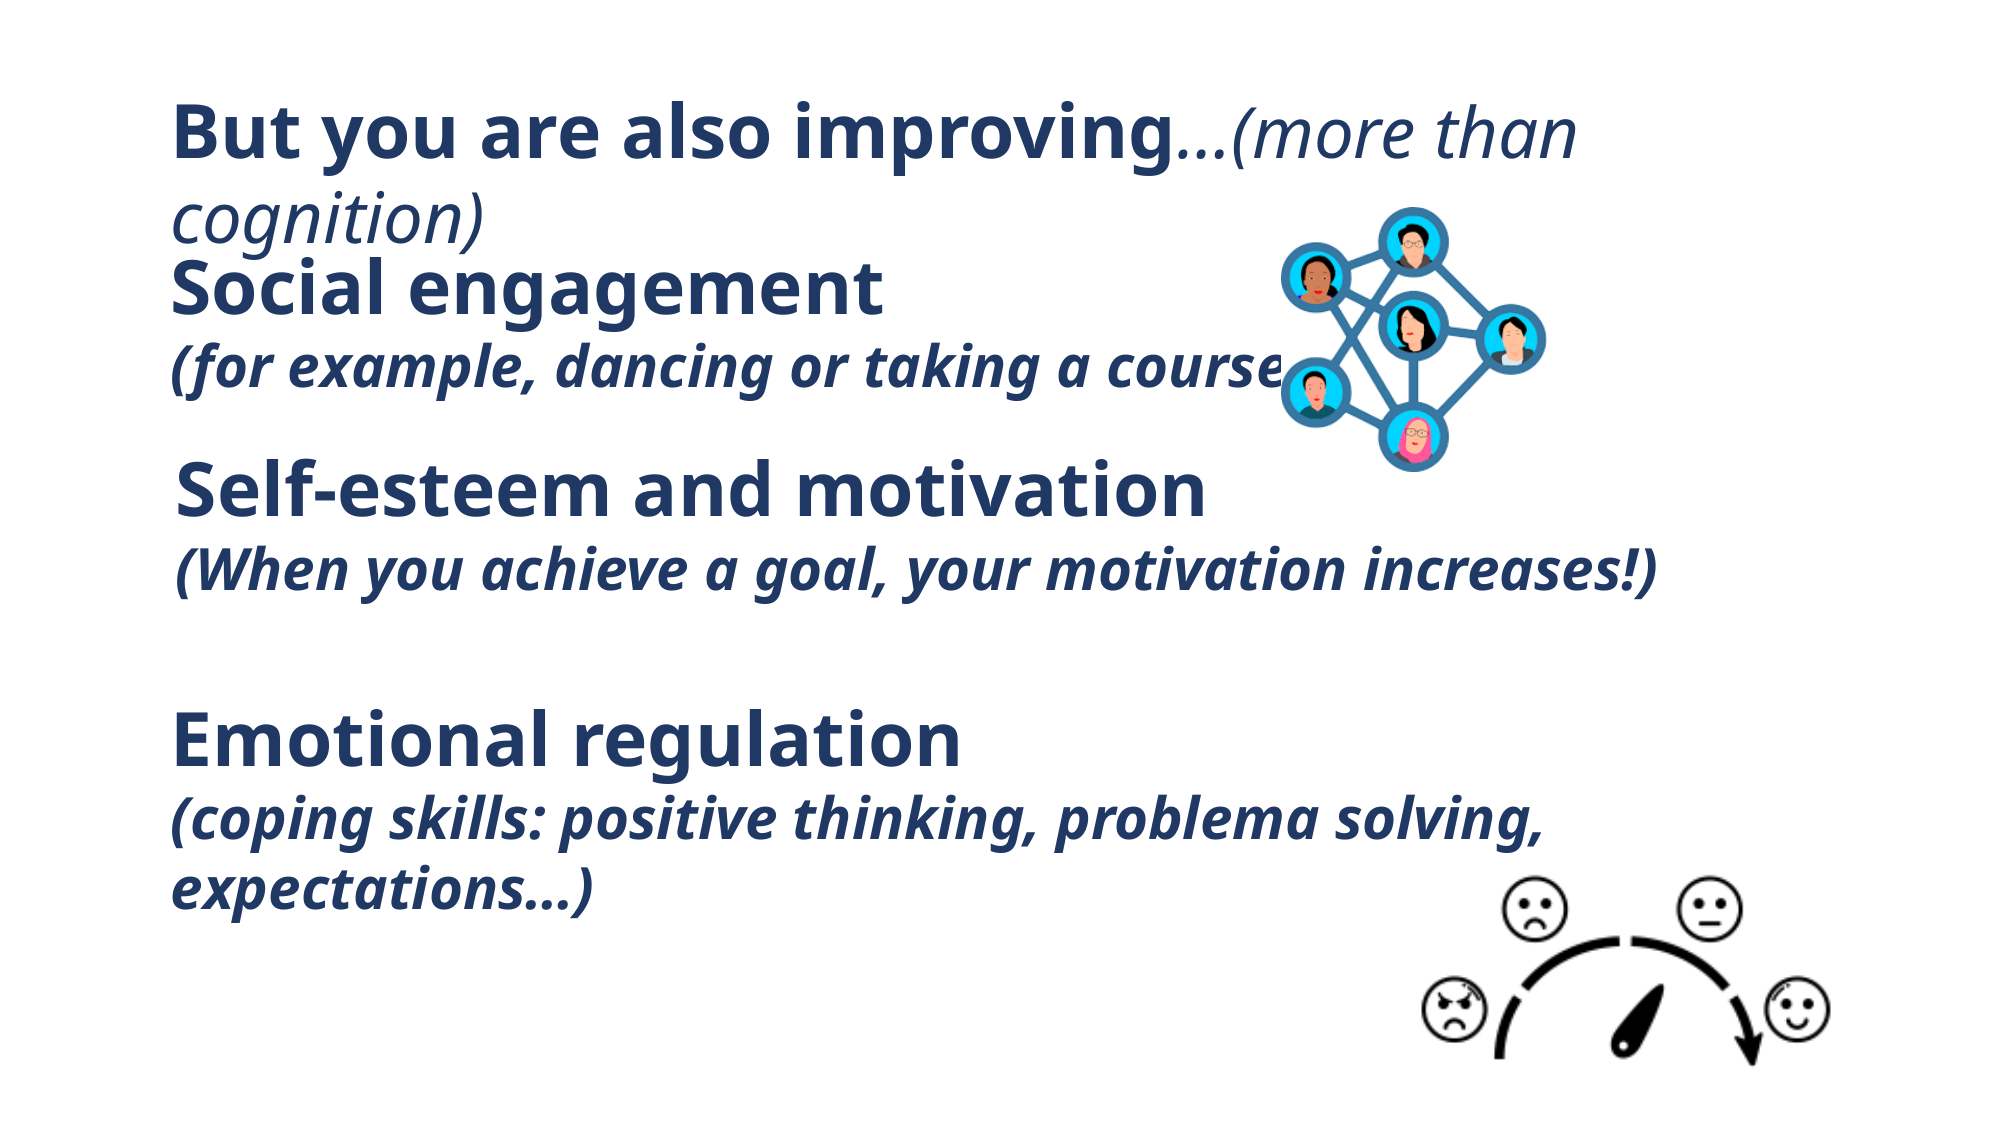

But you are also improving…(more than cognition)
Social engagement
(for example, dancing or taking a course)
Self-esteem and motivation
(When you achieve a goal, your motivation increases!)
Emotional regulation
(coping skills: positive thinking, problema solving, expectations…)